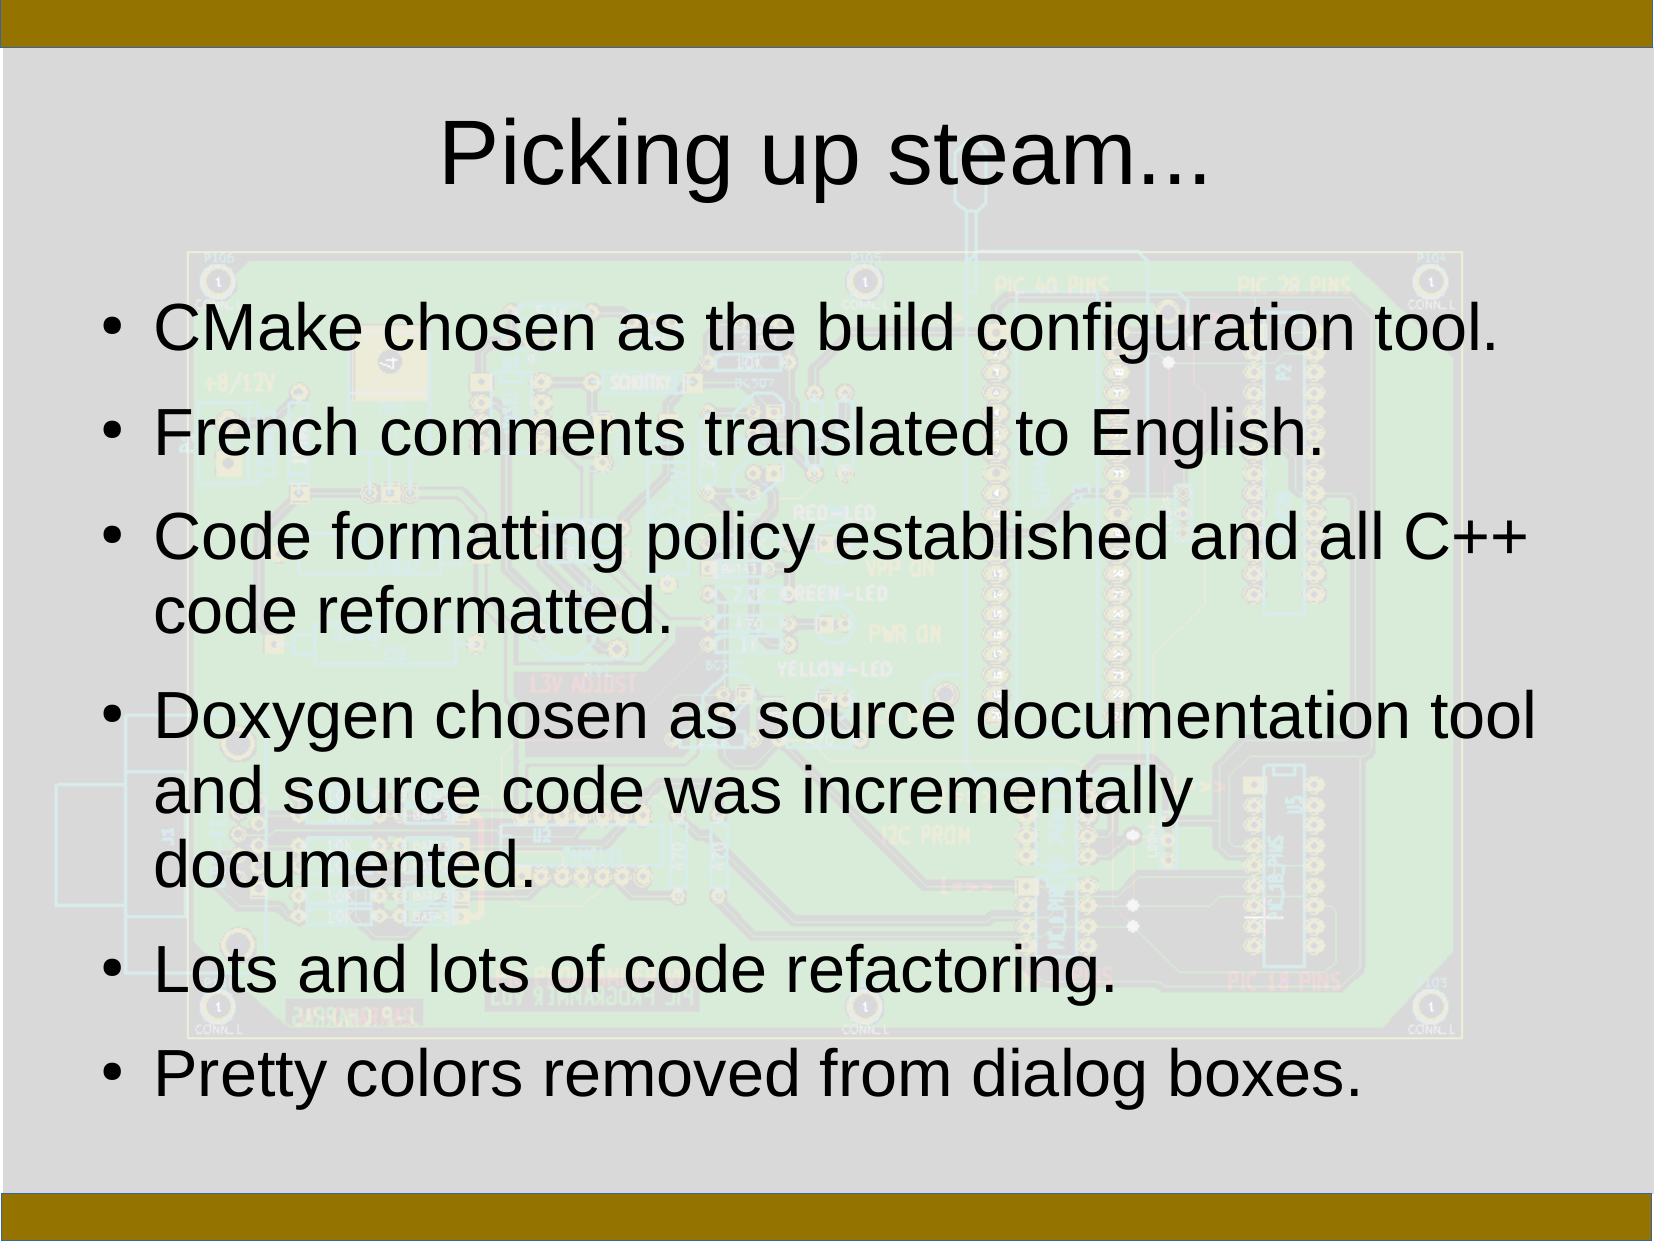

# Picking up steam...
CMake chosen as the build configuration tool.
French comments translated to English.
Code formatting policy established and all C++ code reformatted.
Doxygen chosen as source documentation tool and source code was incrementally documented.
Lots and lots of code refactoring.
Pretty colors removed from dialog boxes.